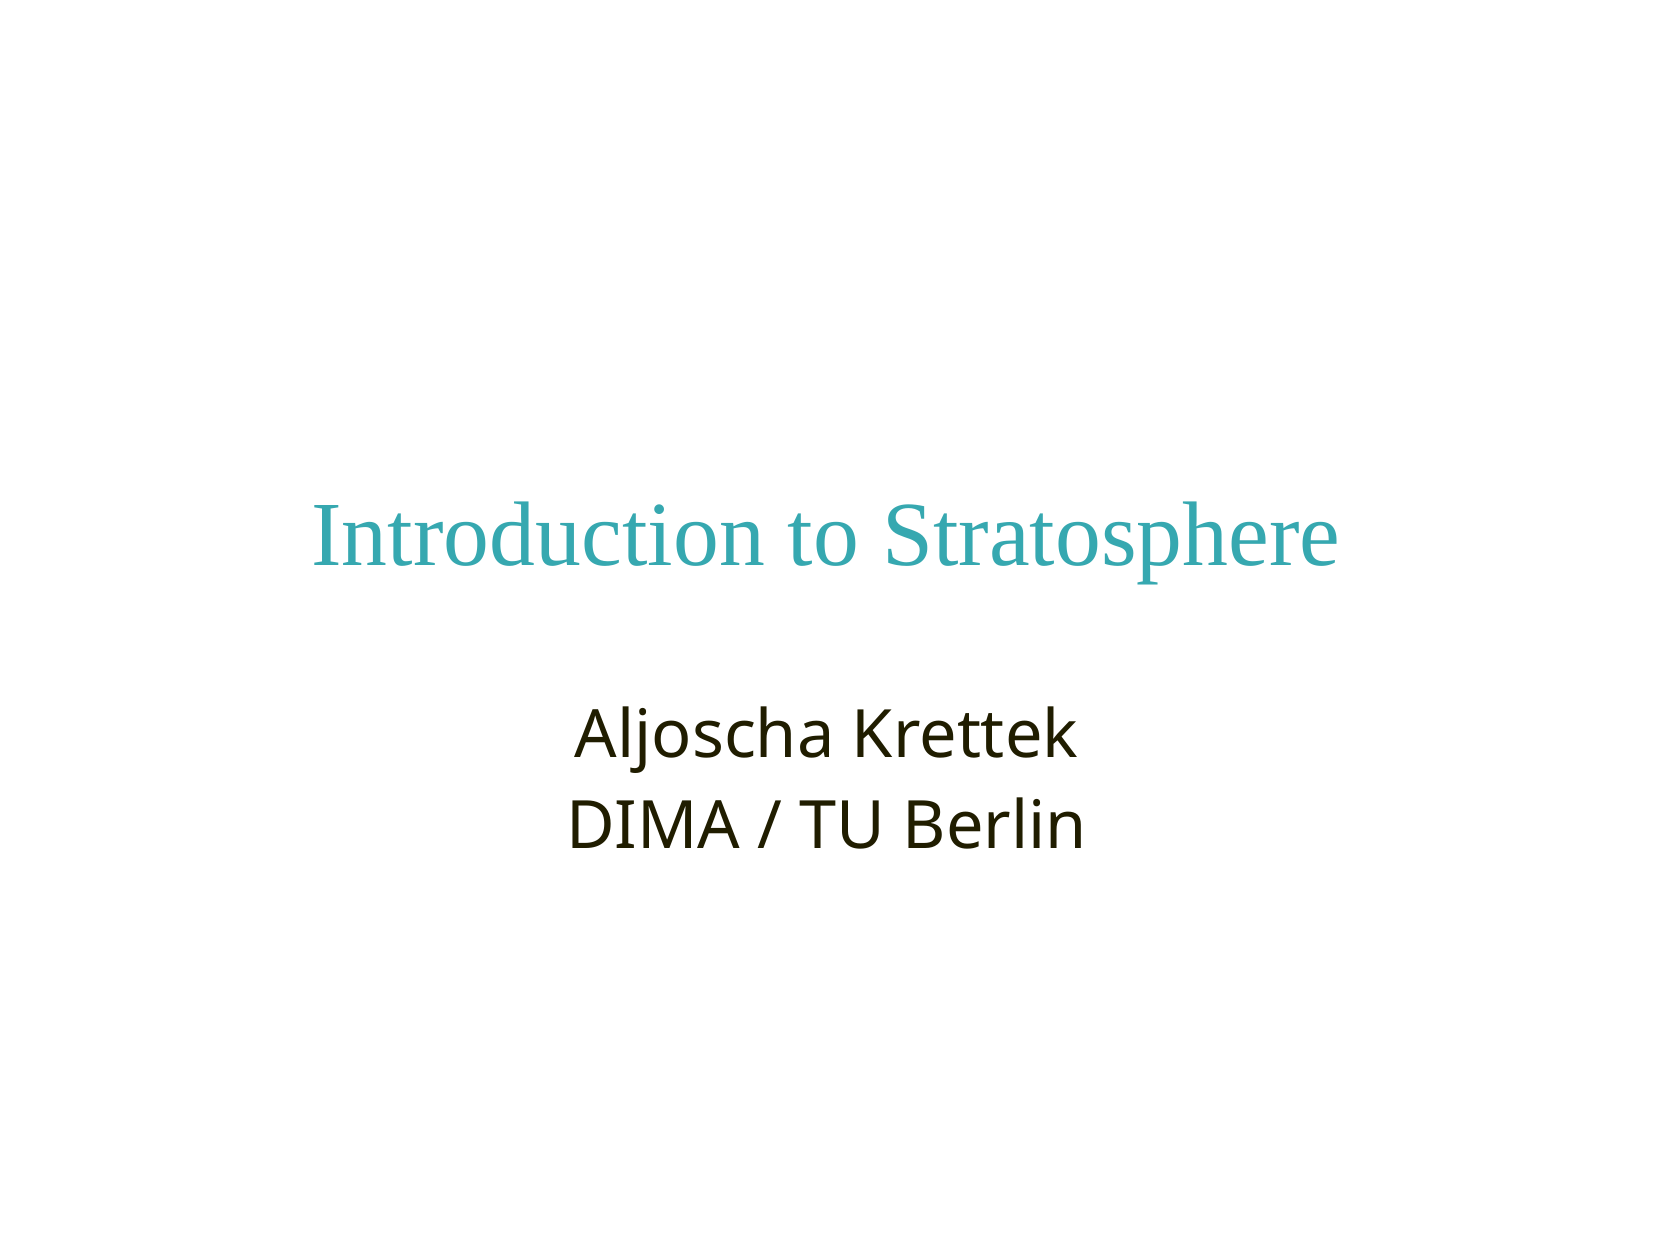

# Introduction to Stratosphere
Aljoscha Krettek
DIMA / TU Berlin